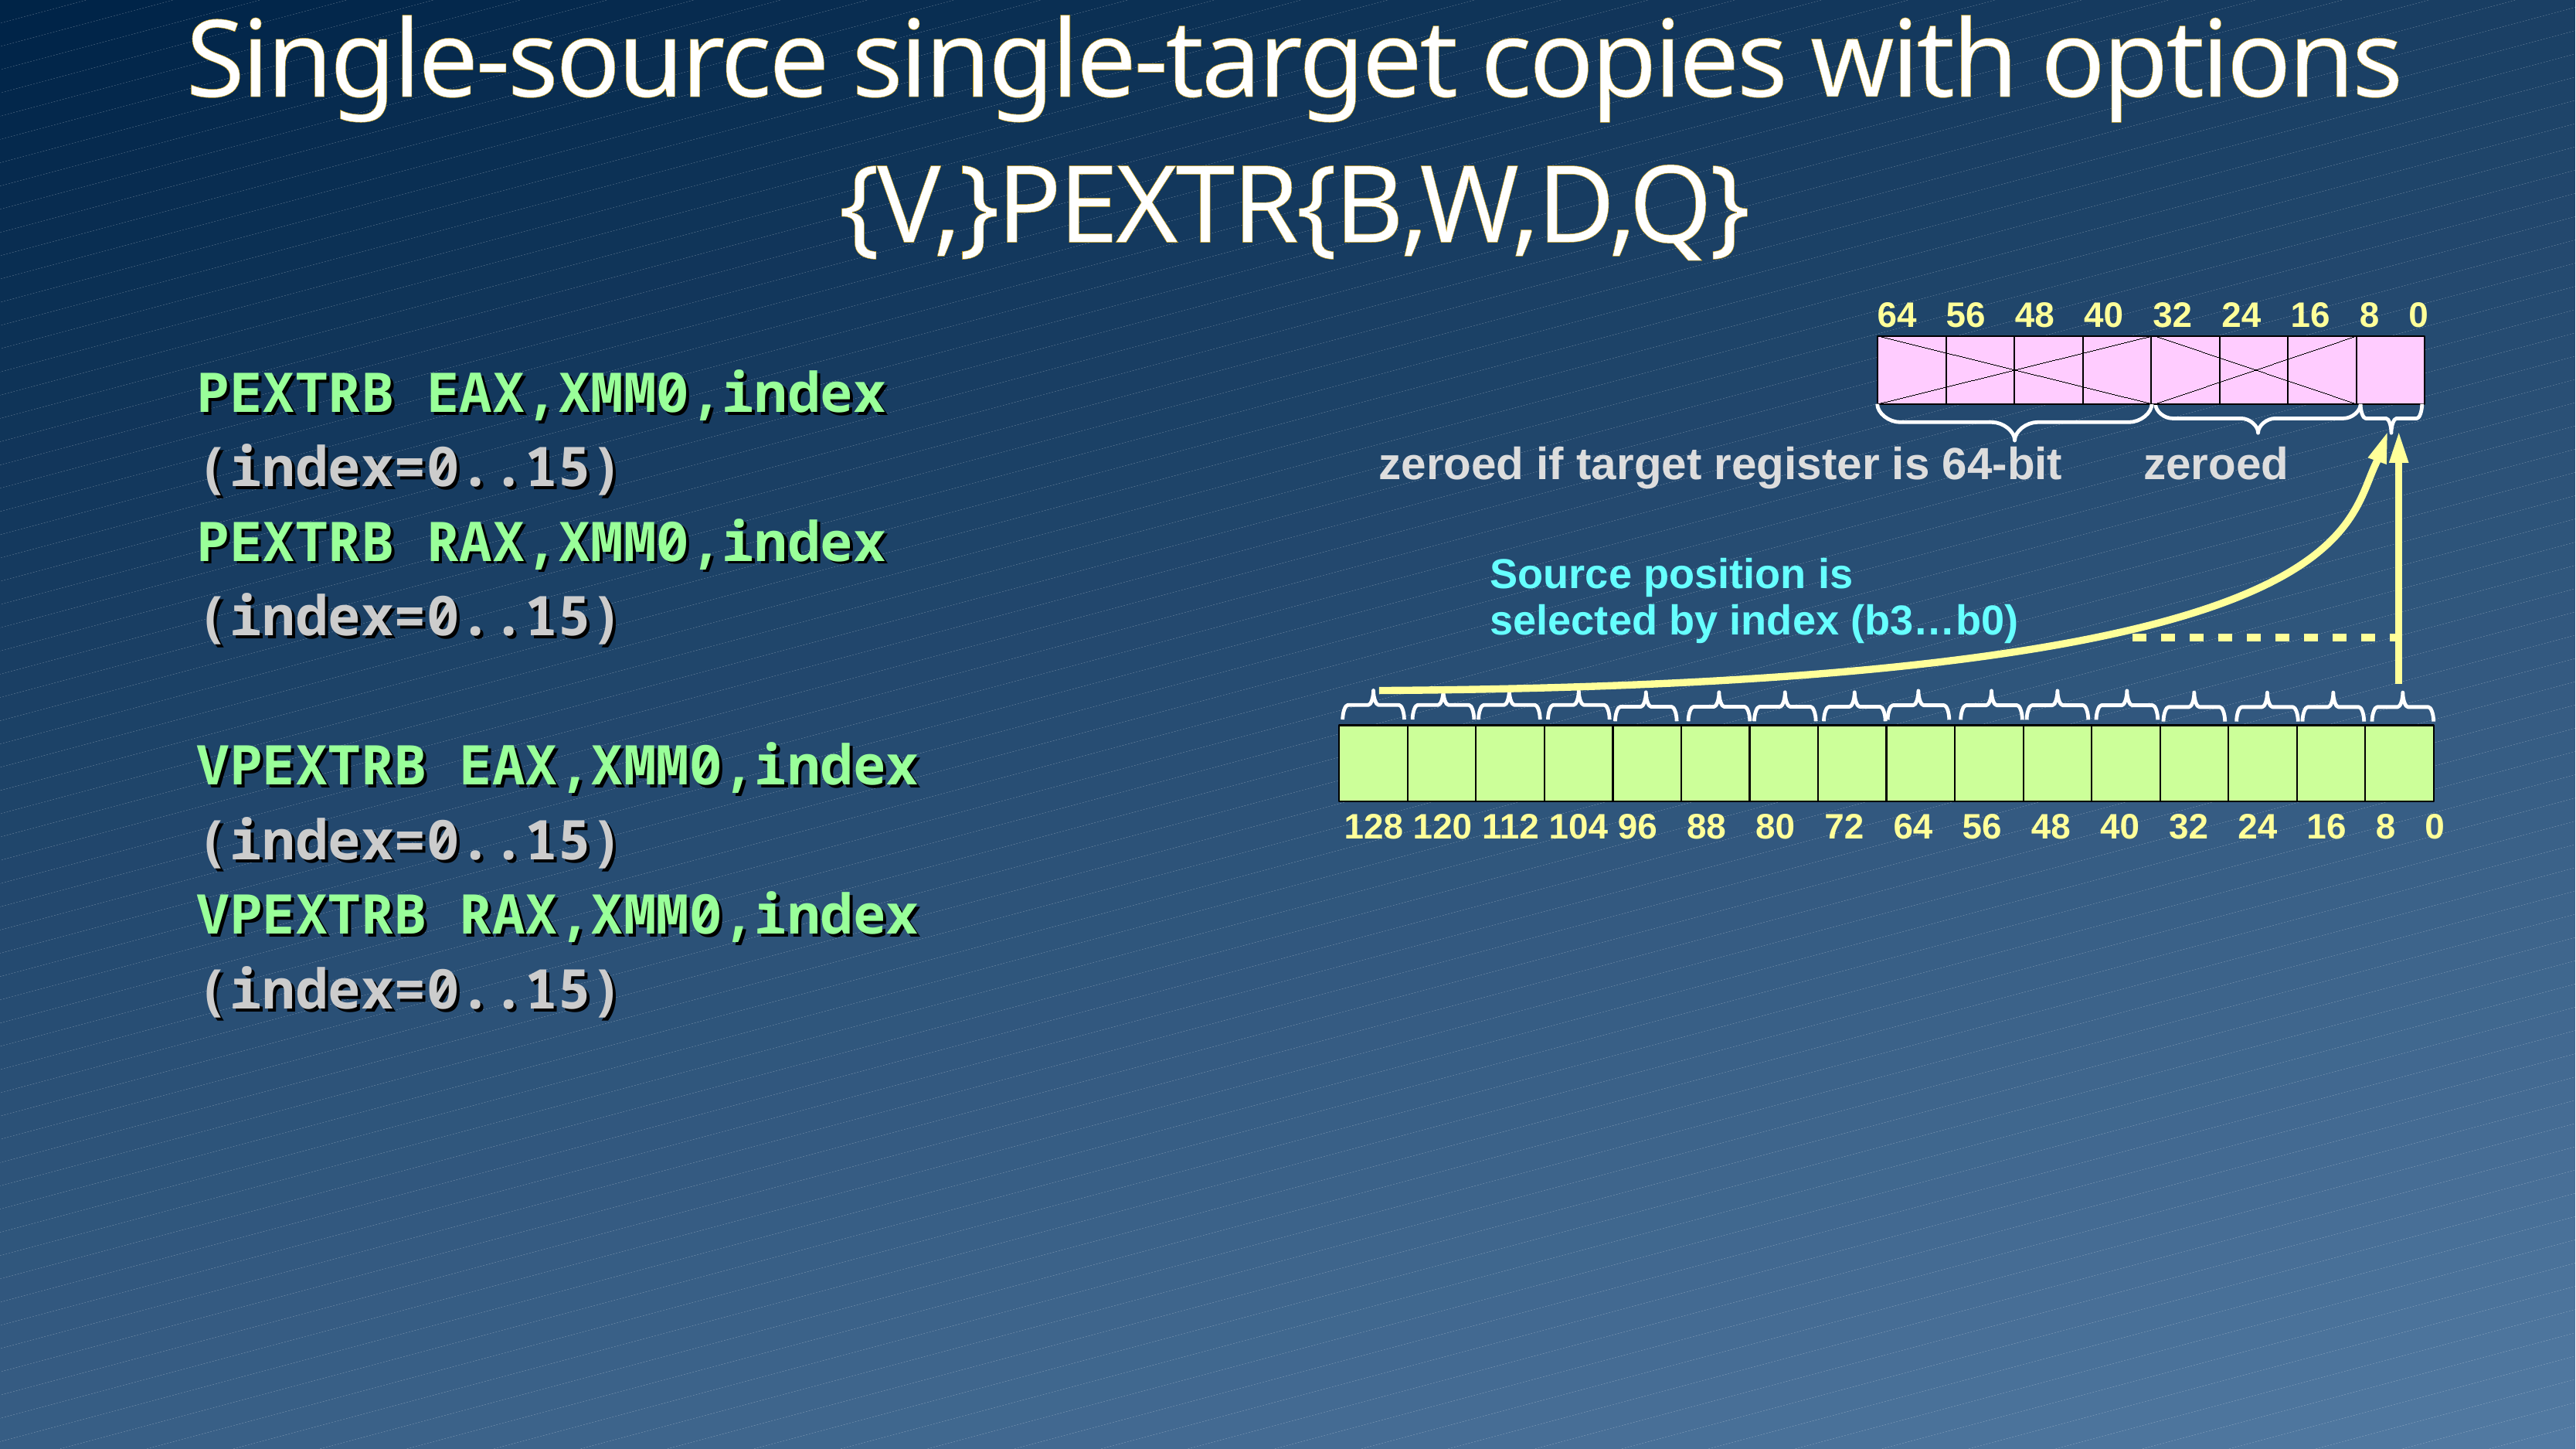

# Single-source single-target copies with options {V,}PEXTR{B,W,D,Q}
64 56 48 40 32 24 16 8 0
PEXTRB EAX,XMM0,index (index=0..15)
PEXTRB RAX,XMM0,index (index=0..15)
VPEXTRB EAX,XMM0,index (index=0..15)
VPEXTRB RAX,XMM0,index (index=0..15)
zeroed if target register is 64-bit
zeroed
Source position is
selected by index (b3…b0)
128 120 112 104 96 88 80 72 64 56 48 40 32 24 16 8 0